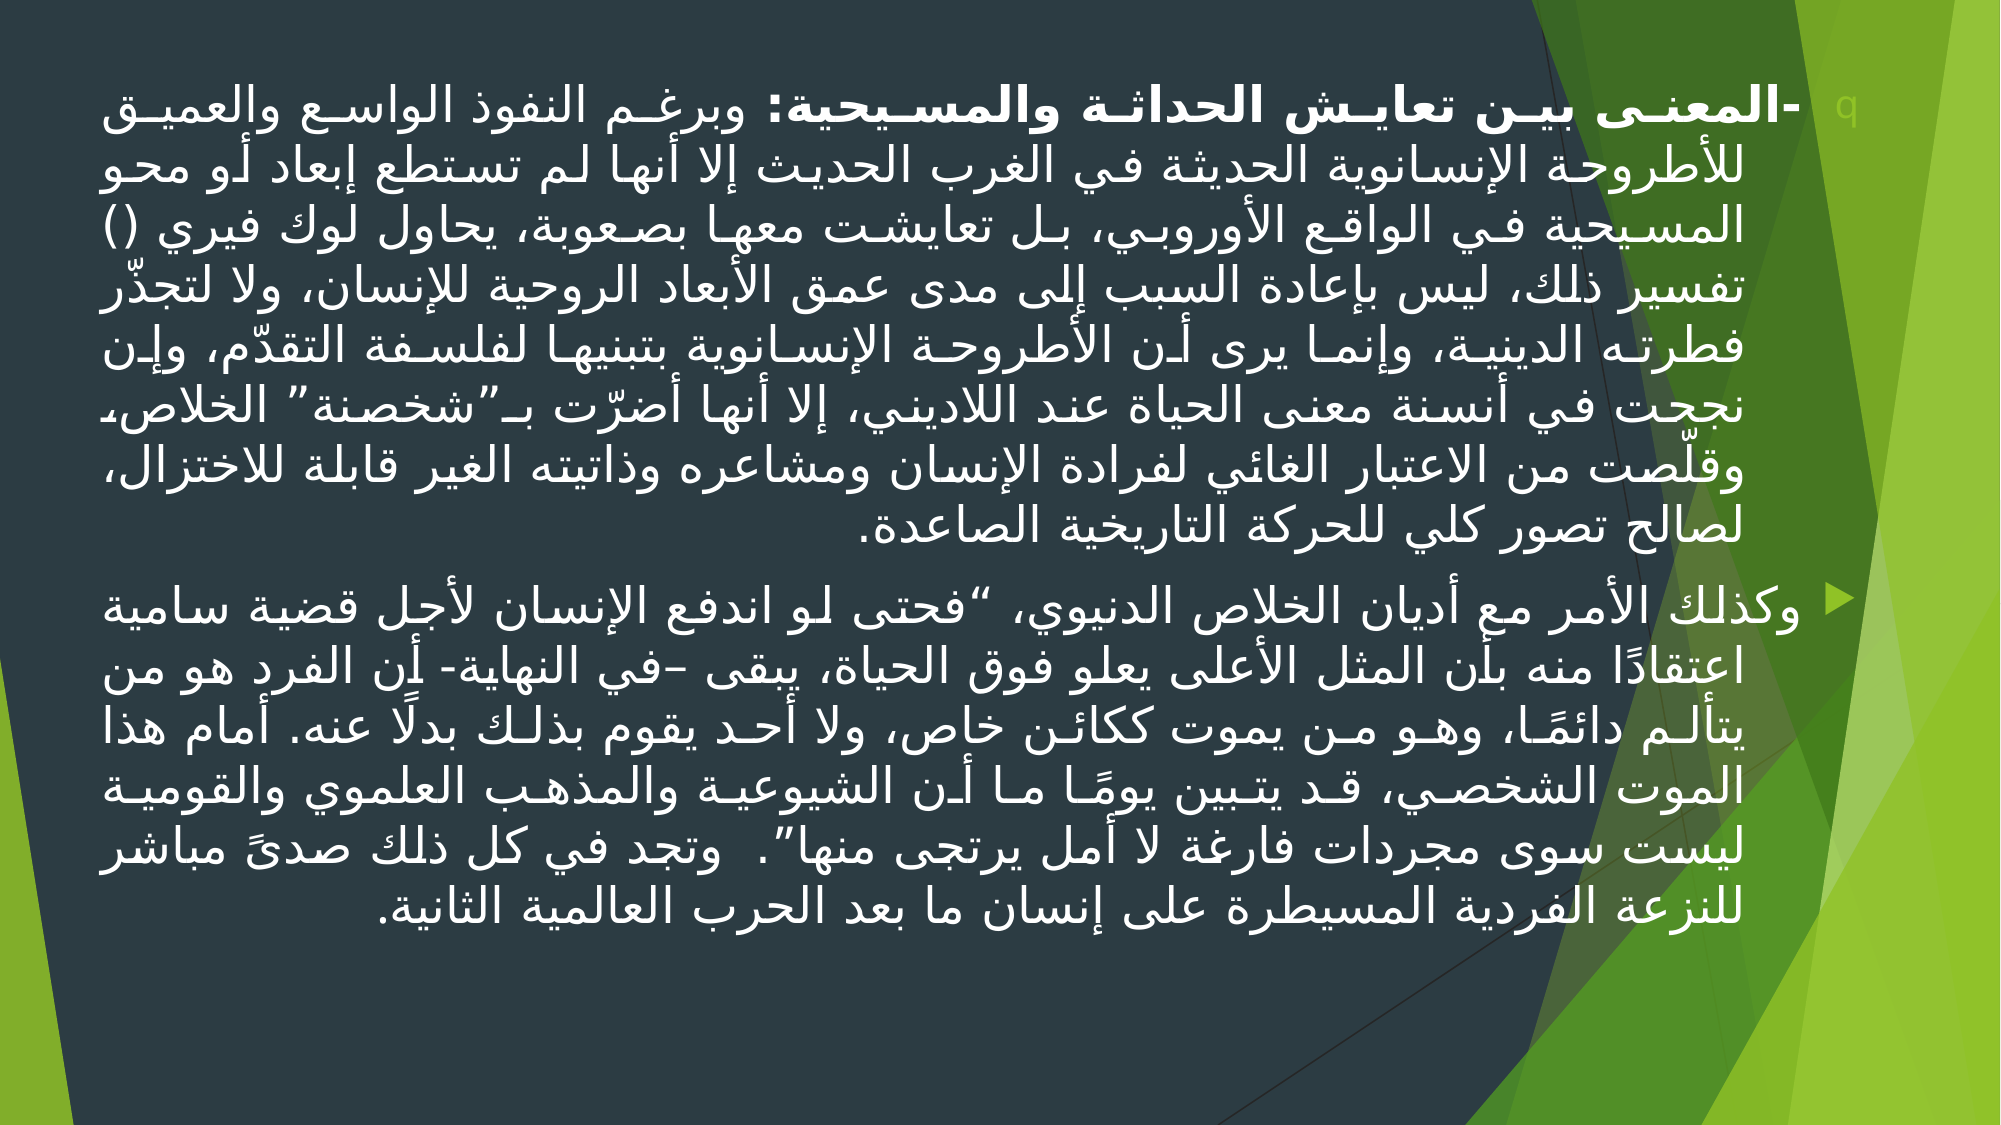

# -المعنى بين تعايش الحداثة والمسيحية: وبرغم النفوذ الواسع والعميق للأطروحة الإنسانوية الحديثة في الغرب الحديث إلا أنها لم تستطع إبعاد أو محو المسيحية في الواقع الأوروبي، بل تعايشت معها بصعوبة، يحاول لوك فيري () تفسير ذلك، ليس بإعادة السبب إلى مدى عمق الأبعاد الروحية للإنسان، ولا لتجذّر فطرته الدينية، وإنما يرى أن الأطروحة الإنسانوية بتبنيها لفلسفة التقدّم، وإن نجحت في أنسنة معنى الحياة عند اللاديني، إلا أنها أضرّت بـ”شخصنة” الخلاص، وقلّصت من الاعتبار الغائي لفرادة الإنسان ومشاعره وذاتيته الغير قابلة للاختزال، لصالح تصور كلي للحركة التاريخية الصاعدة.
وكذلك الأمر مع أديان الخلاص الدنيوي، “فحتى لو اندفع الإنسان لأجل قضية سامية اعتقادًا منه بأن المثل الأعلى يعلو فوق الحياة، يبقى –في النهاية- أن الفرد هو من يتألم دائمًا، وهو من يموت ككائن خاص، ولا أحد يقوم بذلك بدلًا عنه. أمام هذا الموت الشخصي، قد يتبين يومًا ما أن الشيوعية والمذهب العلموي والقومية ليست سوى مجردات فارغة لا أمل يرتجى منها”. وتجد في كل ذلك صدىً مباشر للنزعة الفردية المسيطرة على إنسان ما بعد الحرب العالمية الثانية.